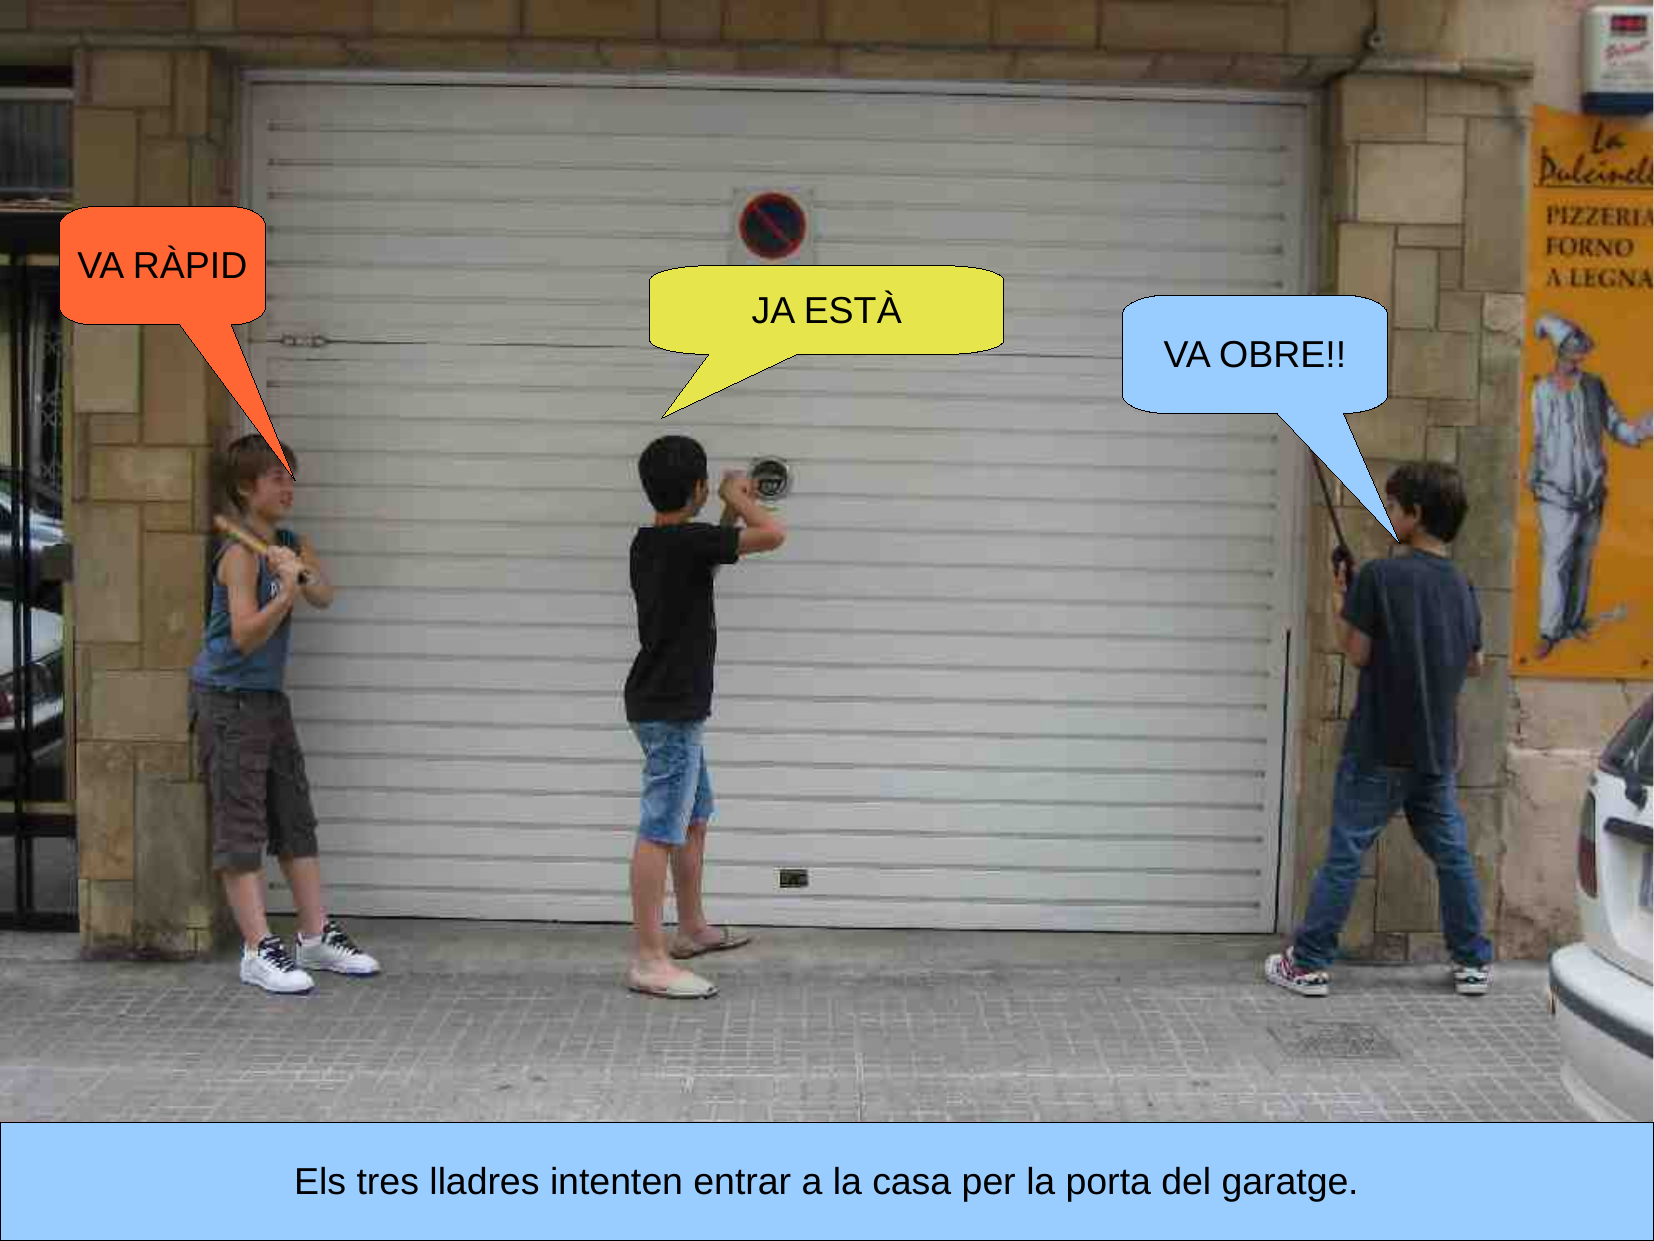

VA RÀPID
JA ESTÀ
VA OBRE!!
Els tres lladres intenten entrar a la casa per la porta del garatge.